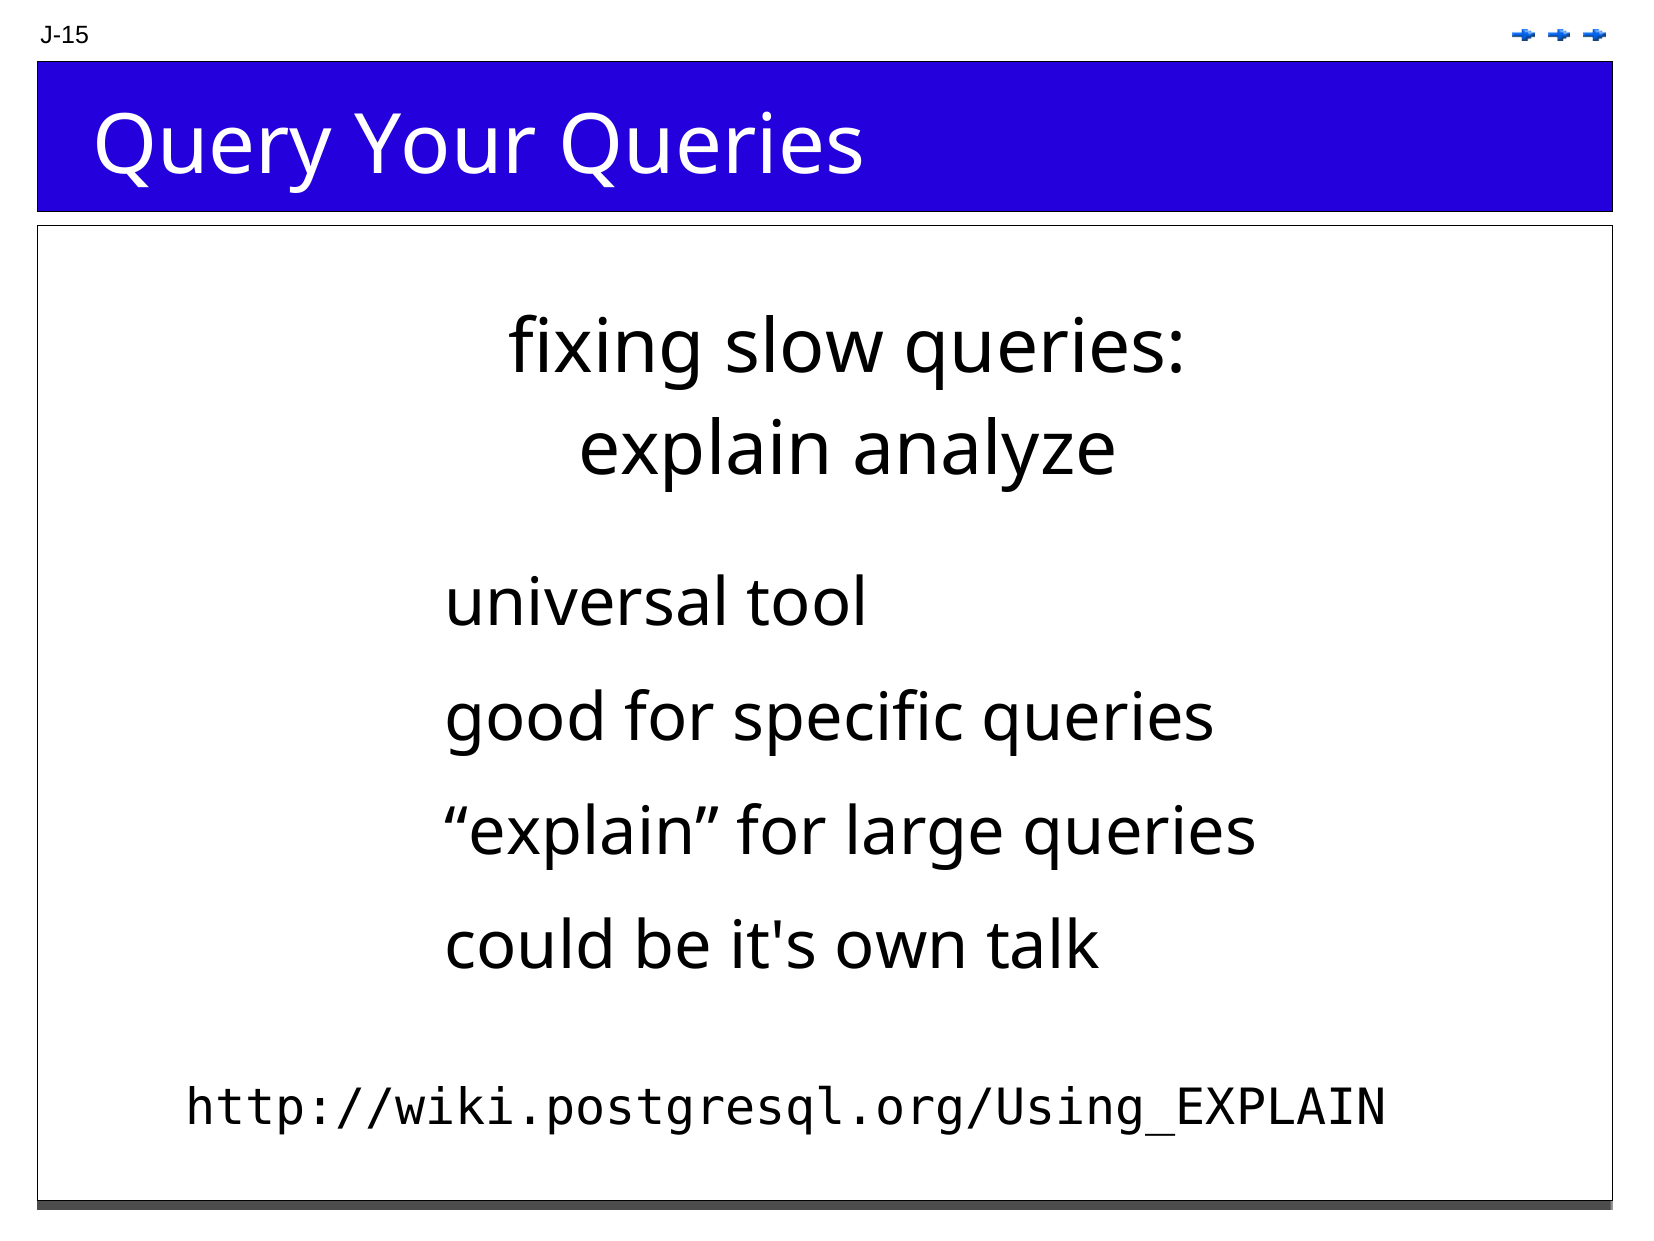

J-15
Query Your Queries
fixing slow queries:
explain analyze
 universal tool
 good for specific queries
 “explain” for large queries
 could be it's own talk
http://wiki.postgresql.org/Using_EXPLAIN